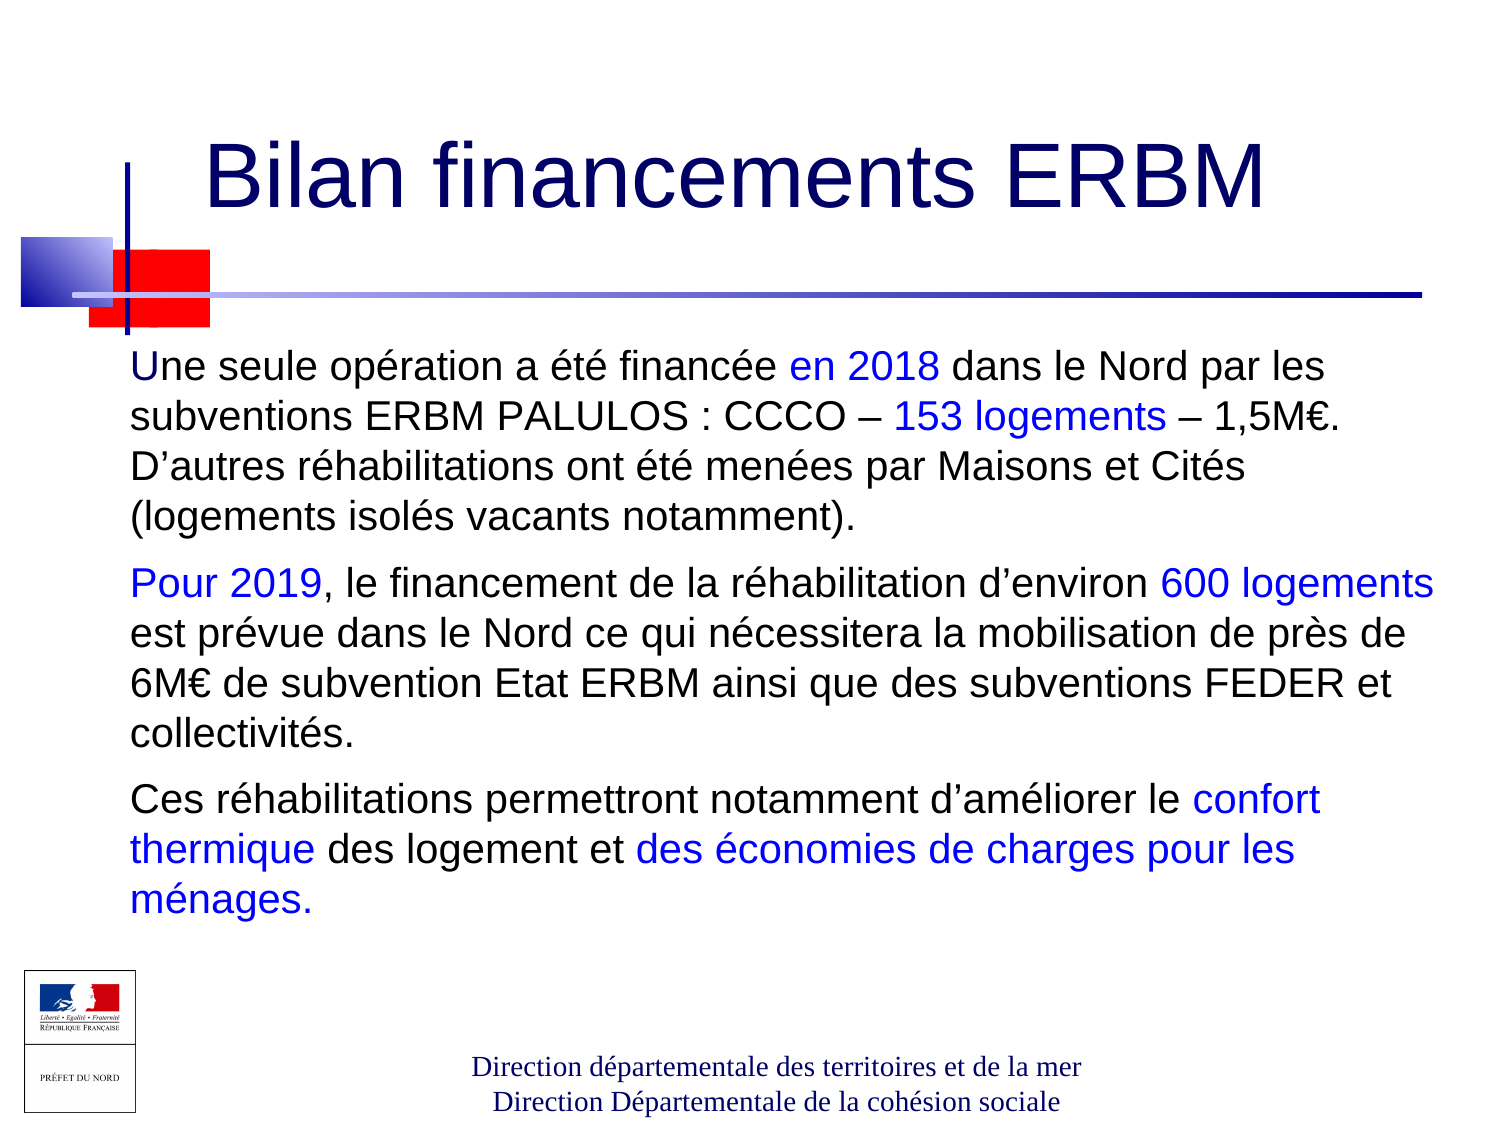

# Bilan financements ERBM
Une seule opération a été financée en 2018 dans le Nord par les subventions ERBM PALULOS : CCCO – 153 logements – 1,5M€. D’autres réhabilitations ont été menées par Maisons et Cités (logements isolés vacants notamment).
Pour 2019, le financement de la réhabilitation d’environ 600 logements est prévue dans le Nord ce qui nécessitera la mobilisation de près de 6M€ de subvention Etat ERBM ainsi que des subventions FEDER et collectivités.
Ces réhabilitations permettront notamment d’améliorer le confort thermique des logement et des économies de charges pour les ménages.